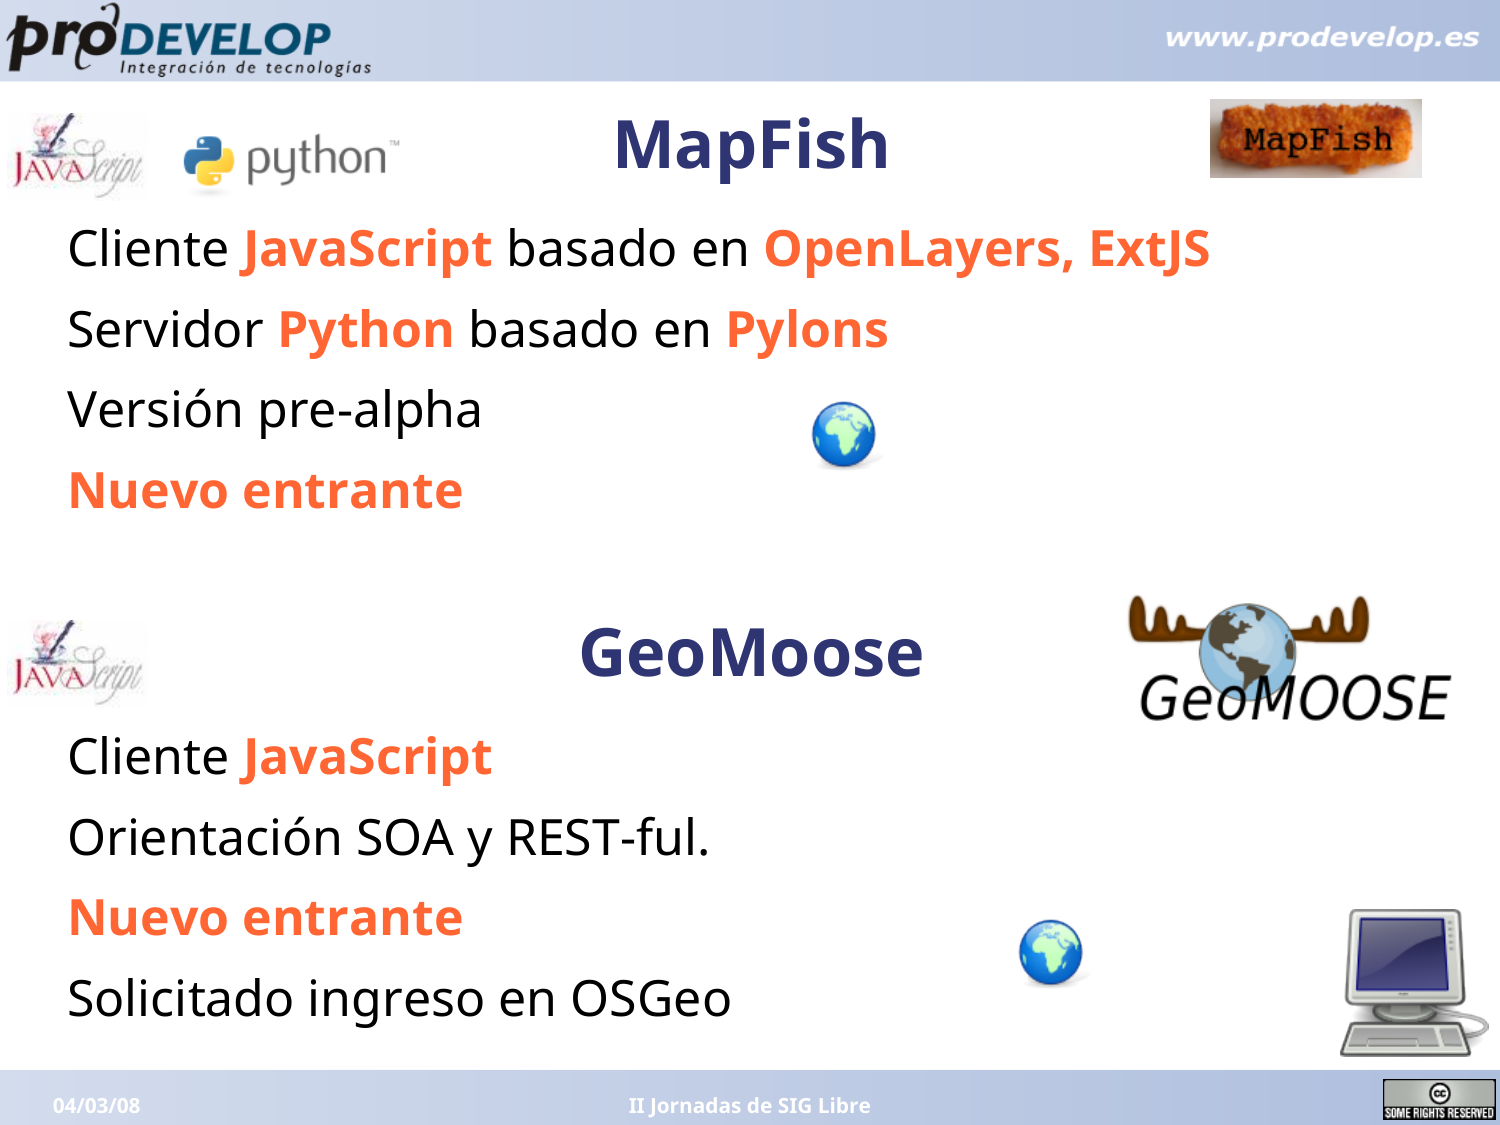

# MapFish
Cliente JavaScript basado en OpenLayers, ExtJS
Servidor Python basado en Pylons
Versión pre-alpha
Nuevo entrante
GeoMoose
Cliente JavaScript
Orientación SOA y REST-ful.
Nuevo entrante
Solicitado ingreso en OSGeo
25/10/2006
38
Plan Difusión Interna gvSIG v. 2.0